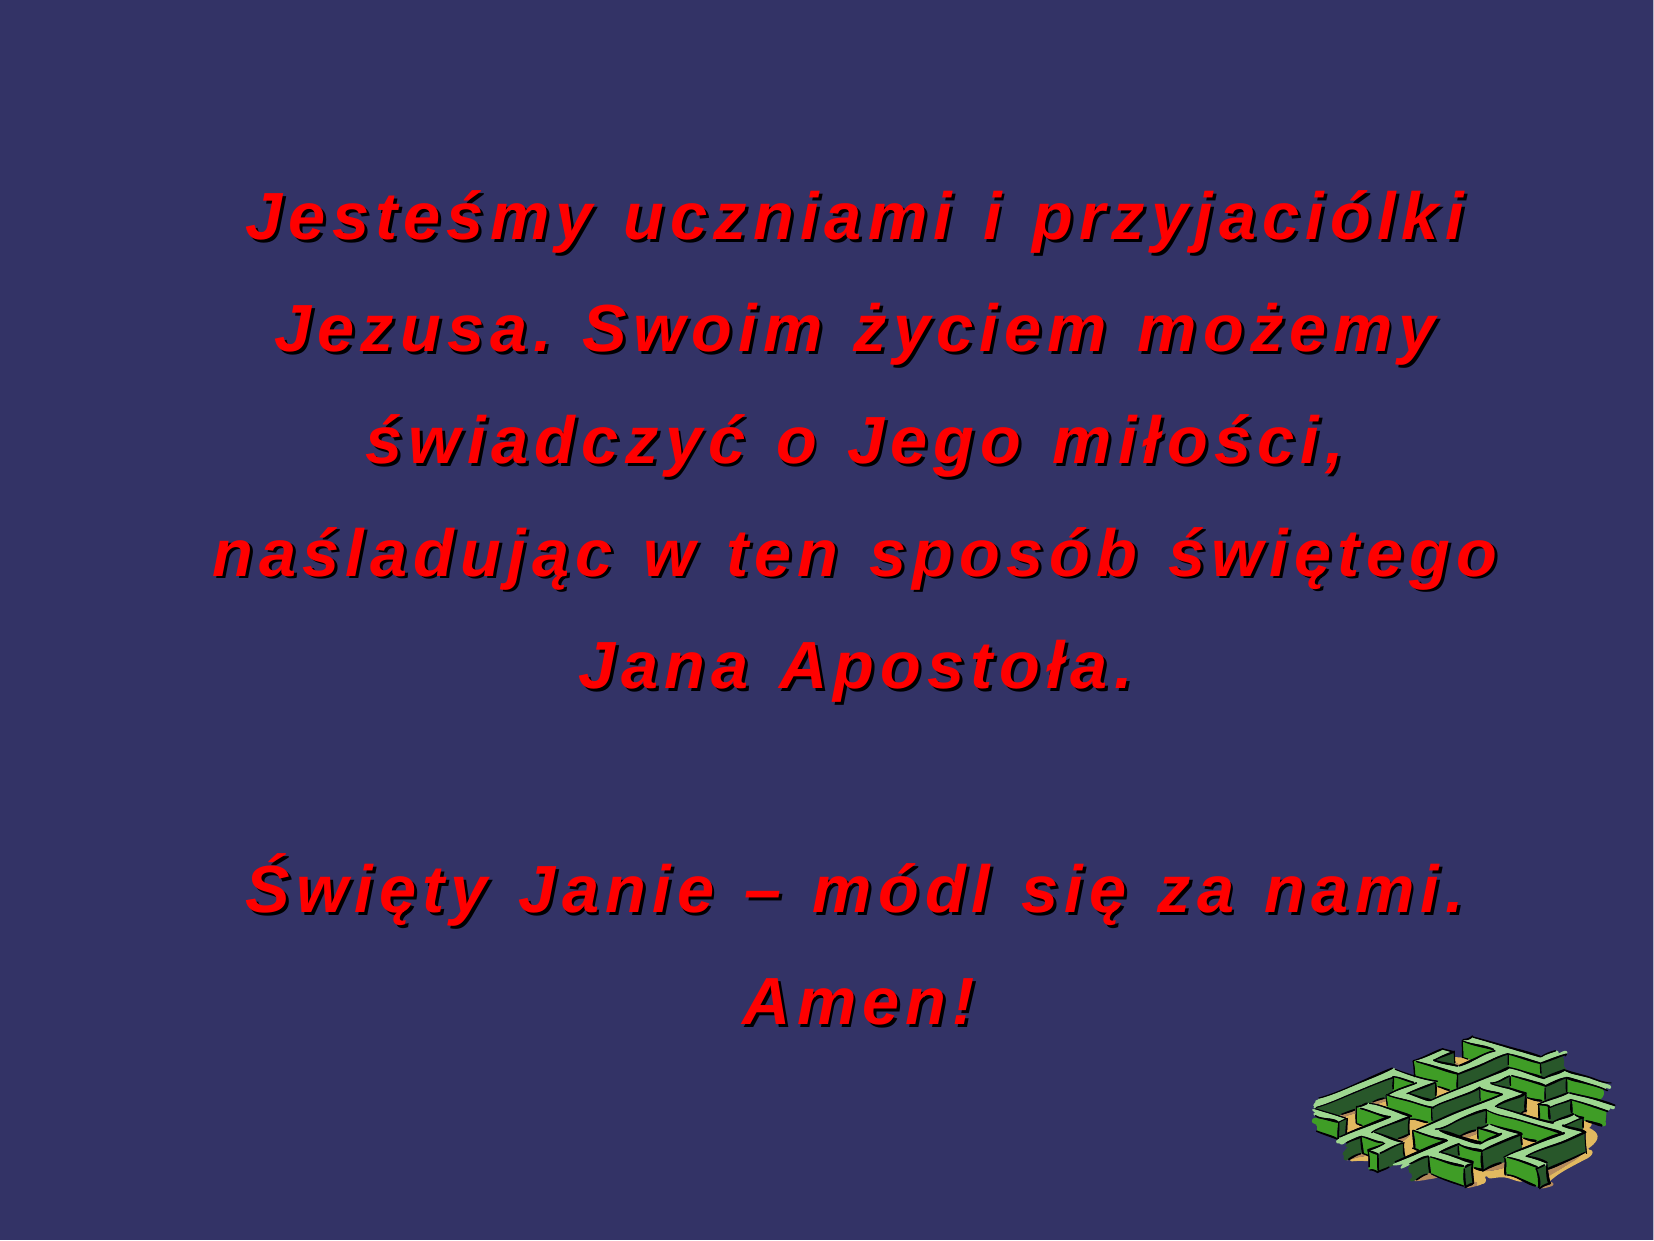

# Jesteśmy uczniami i przyjaciólki Jezusa. Swoim życiem możemy świadczyć o Jego miłości, naśladując w ten sposób świętego Jana Apostoła. Święty Janie – módl się za nami. Amen!